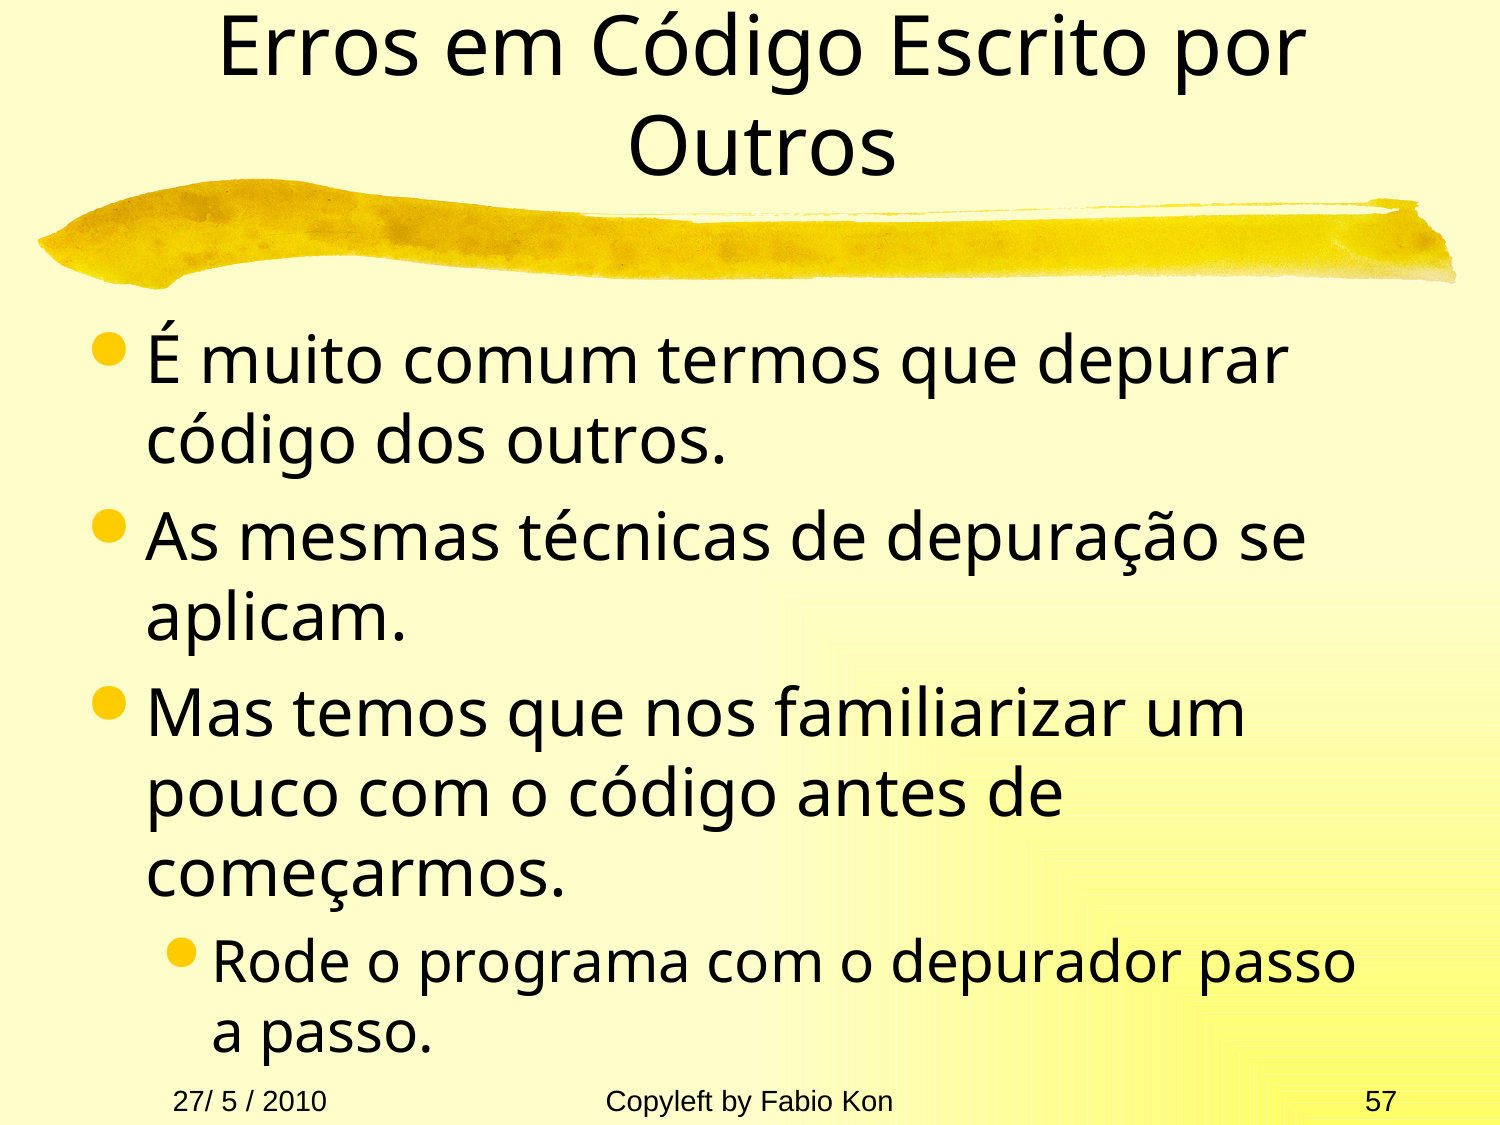

# Erros em Código Escrito por Outros
É muito comum termos que depurar código dos outros.
As mesmas técnicas de depuração se aplicam.
Mas temos que nos familiarizar um pouco com o código antes de começarmos.
Rode o programa com o depurador passo a passo.
ECOOP'99 OOOSW
57